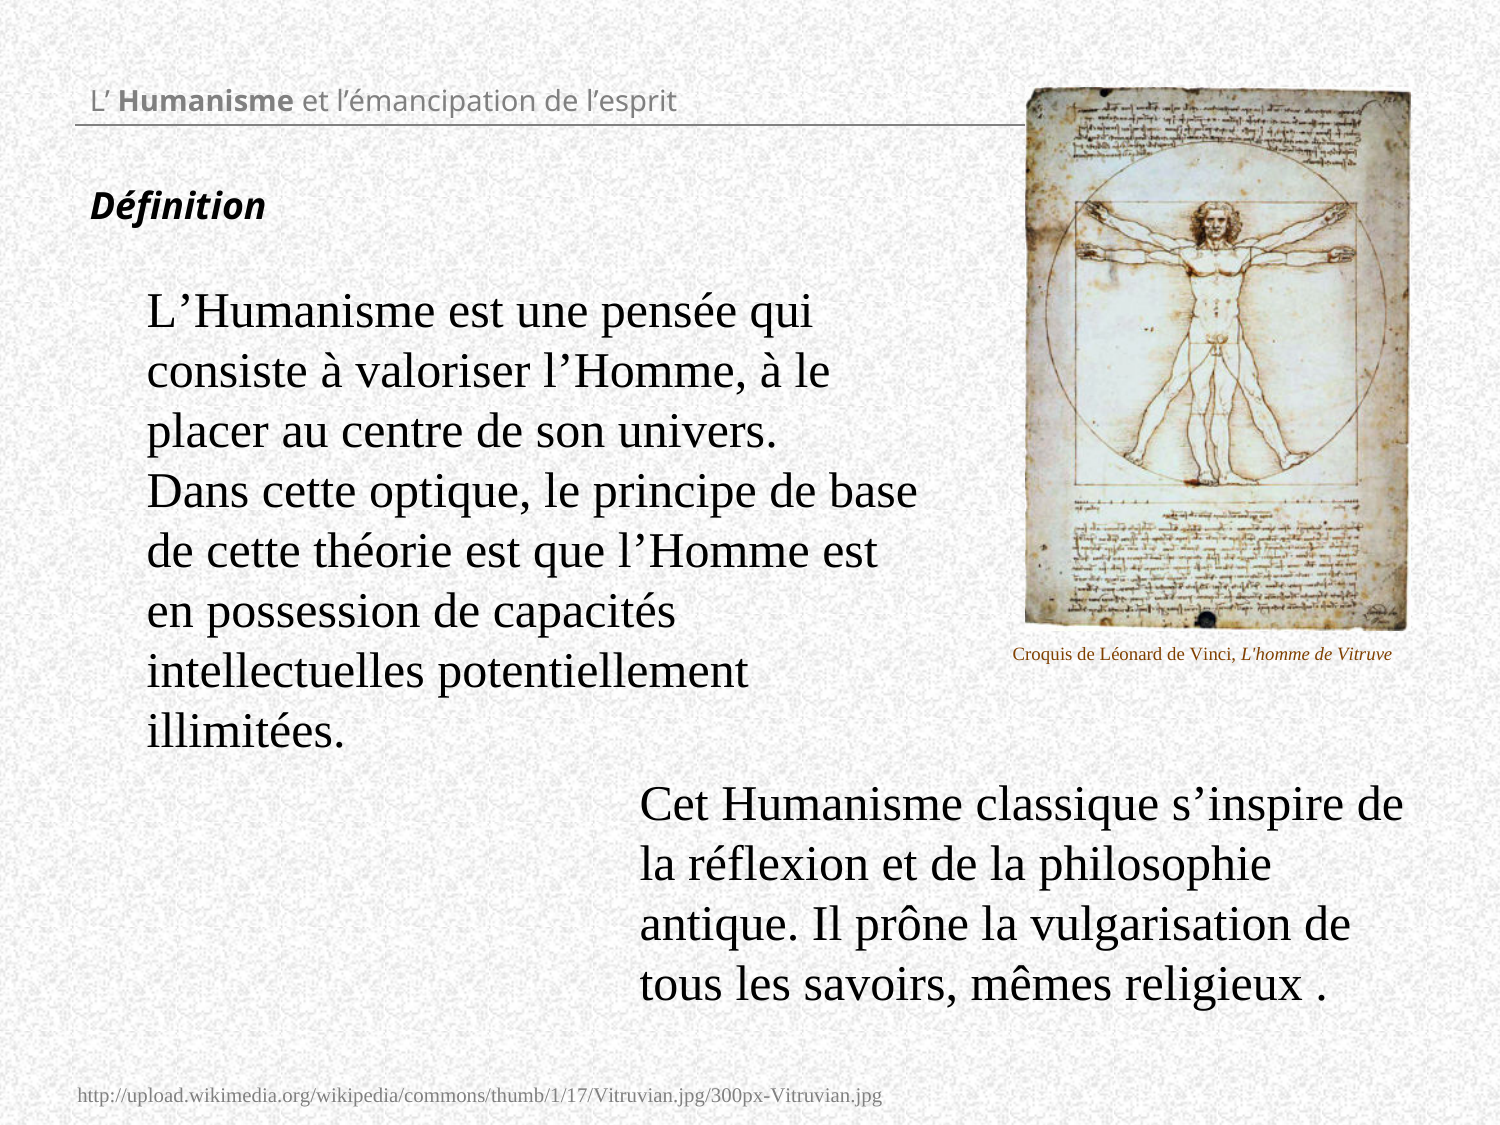

L’ Humanisme et l’émancipation de l’esprit
Définition
L’Humanisme est une pensée qui consiste à valoriser l’Homme, à le placer au centre de son univers.
Dans cette optique, le principe de base de cette théorie est que l’Homme est en possession de capacités intellectuelles potentiellement illimitées.
 Croquis de Léonard de Vinci, L'homme de Vitruve
Cet Humanisme classique s’inspire de la réflexion et de la philosophie antique. Il prône la vulgarisation de tous les savoirs, mêmes religieux .
http://upload.wikimedia.org/wikipedia/commons/thumb/1/17/Vitruvian.jpg/300px-Vitruvian.jpg